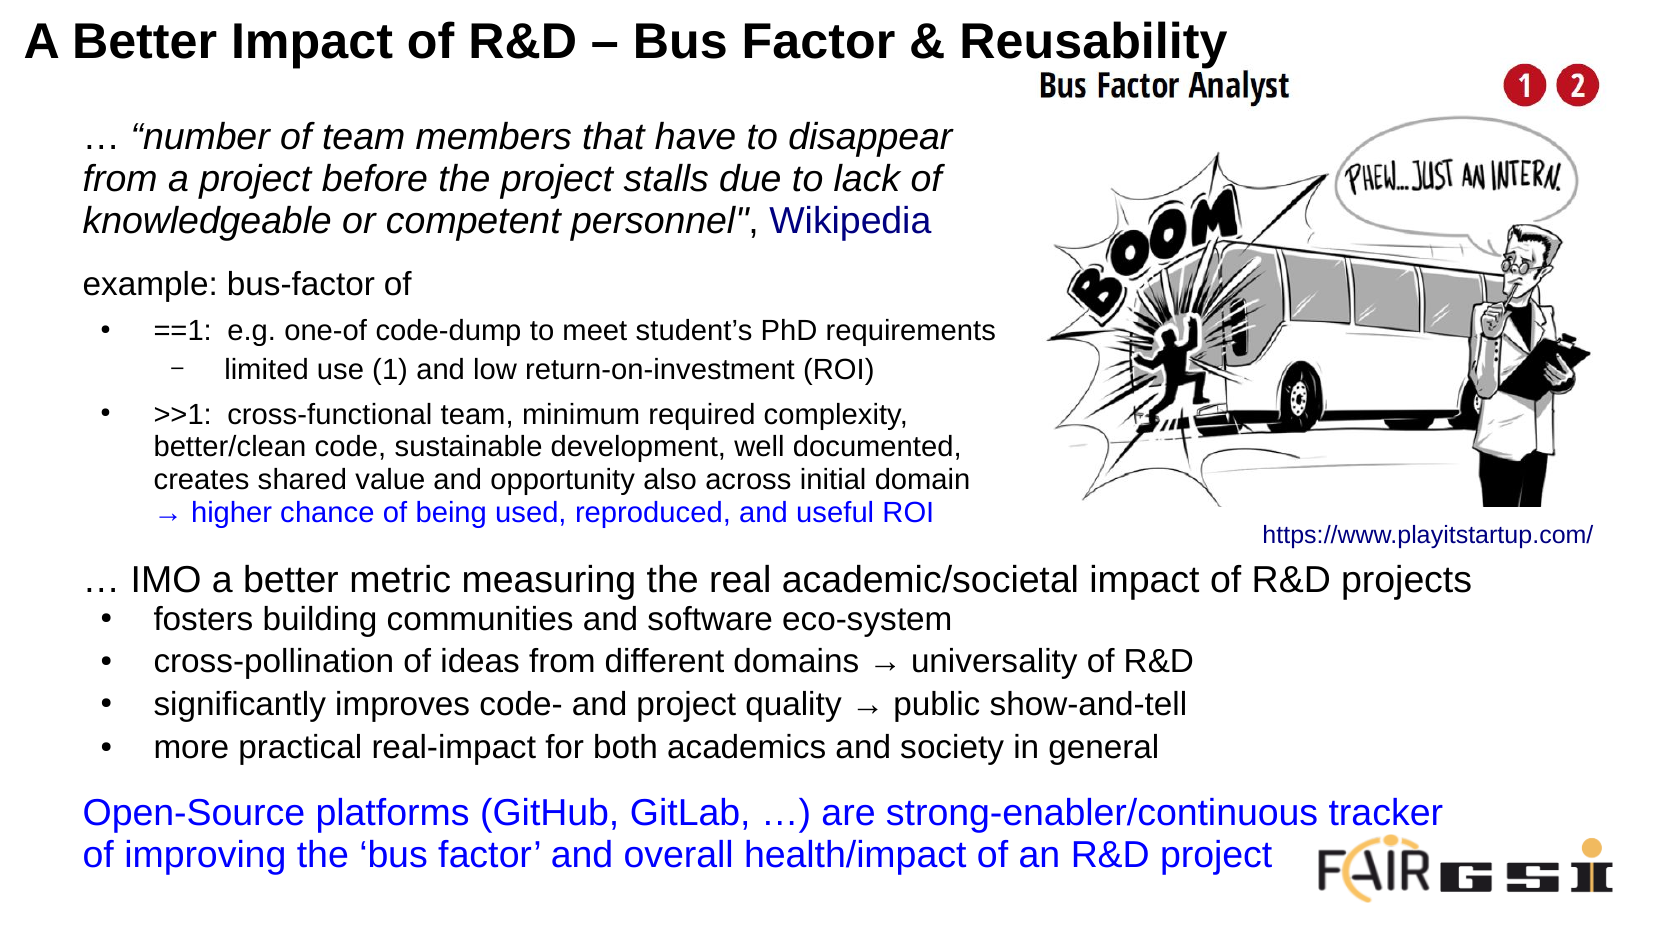

# A Better Impact of R&D – Bus Factor & Reusability
… “number of team members that have to disappear from a project before the project stalls due to lack of knowledgeable or competent personnel", Wikipedia
example: bus-factor of
==1: 	e.g. one-of code-dump to meet student’s PhD requirements
limited use (1) and low return-on-investment (ROI)
>>1:	cross-functional team, minimum required complexity, better/clean code, sustainable development, well documented, creates shared value and opportunity also across initial domain
→ higher chance of being used, reproduced, and useful ROI
https://www.playitstartup.com/
… IMO a better metric measuring the real academic/societal impact of R&D projects
fosters building communities and software eco-system
cross-pollination of ideas from different domains → universality of R&D
significantly improves code- and project quality → public show-and-tell
more practical real-impact for both academics and society in general
Open-Source platforms (GitHub, GitLab, …) are strong-enabler/continuous tracker
of improving the ‘bus factor’ and overall health/impact of an R&D project